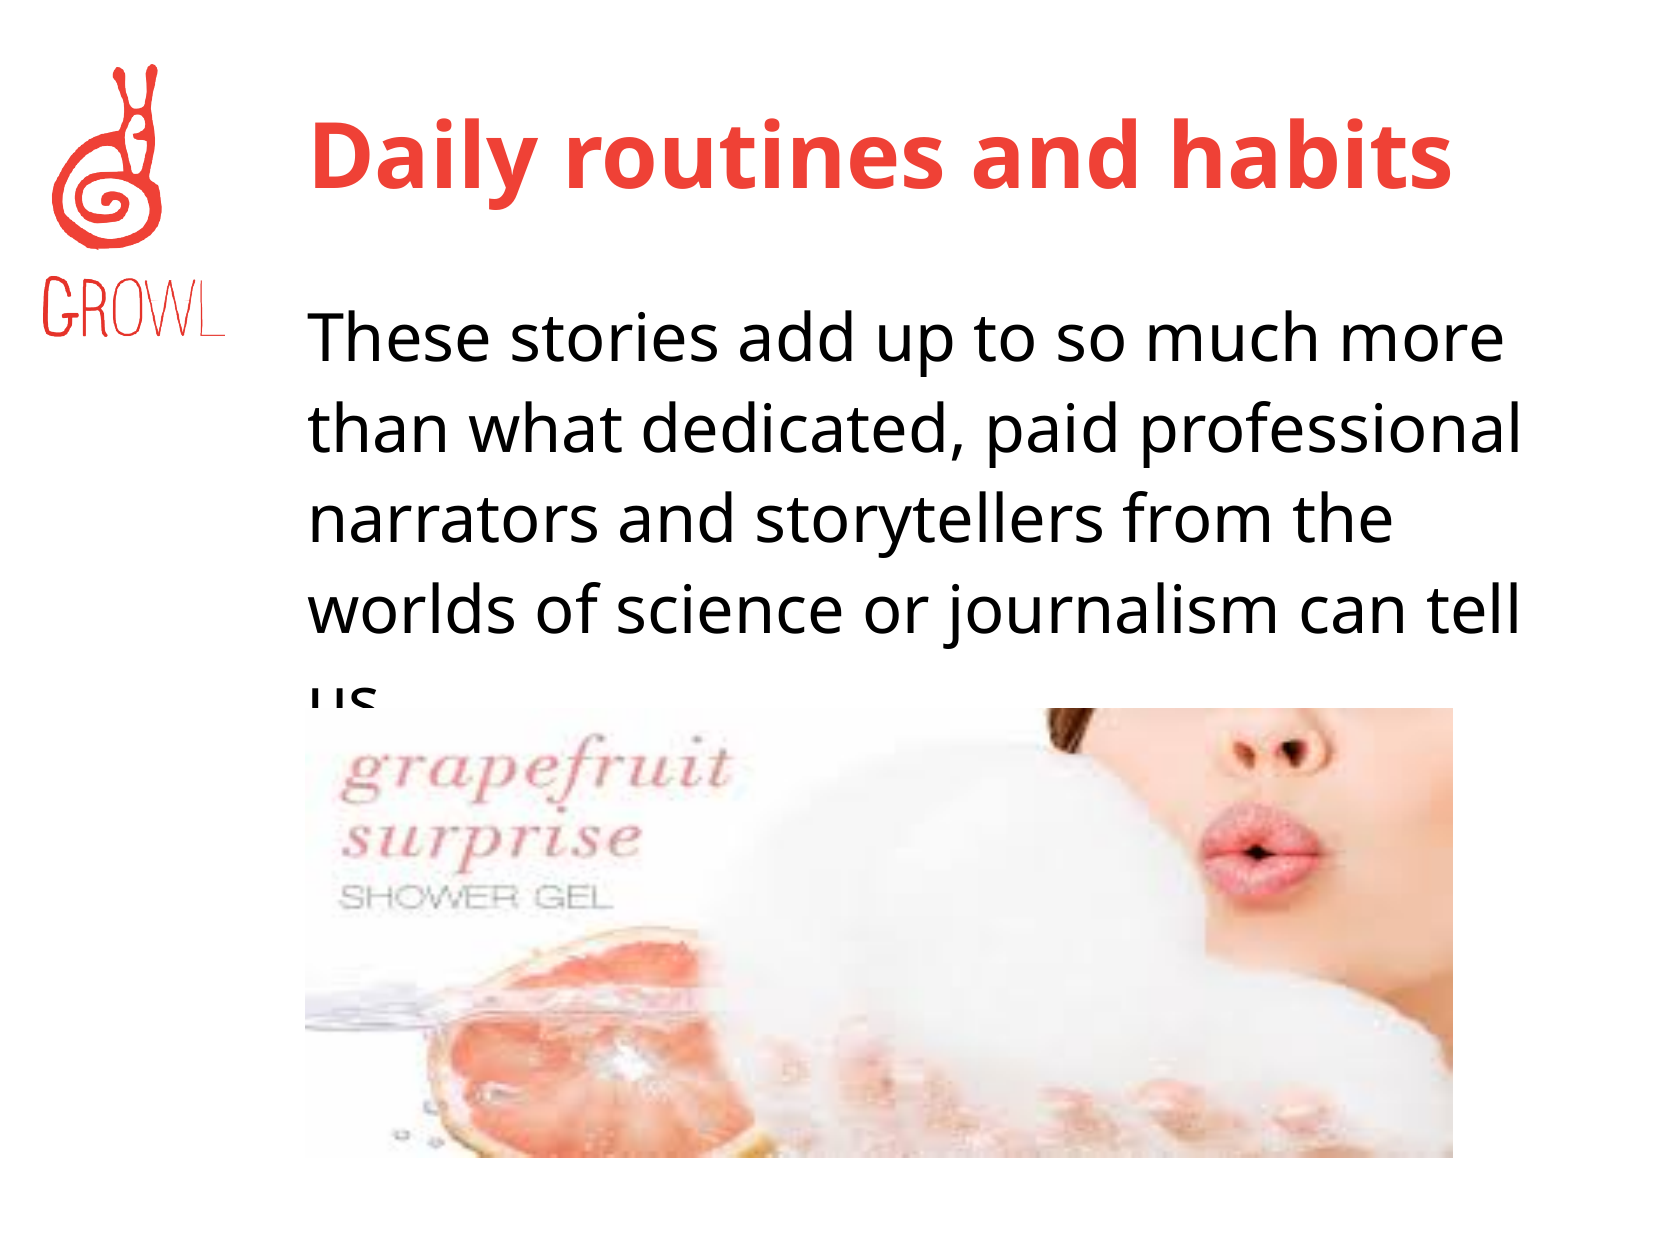

# Daily routines and habits
These stories add up to so much more than what dedicated, paid professional narrators and storytellers from the worlds of science or journalism can tell us.